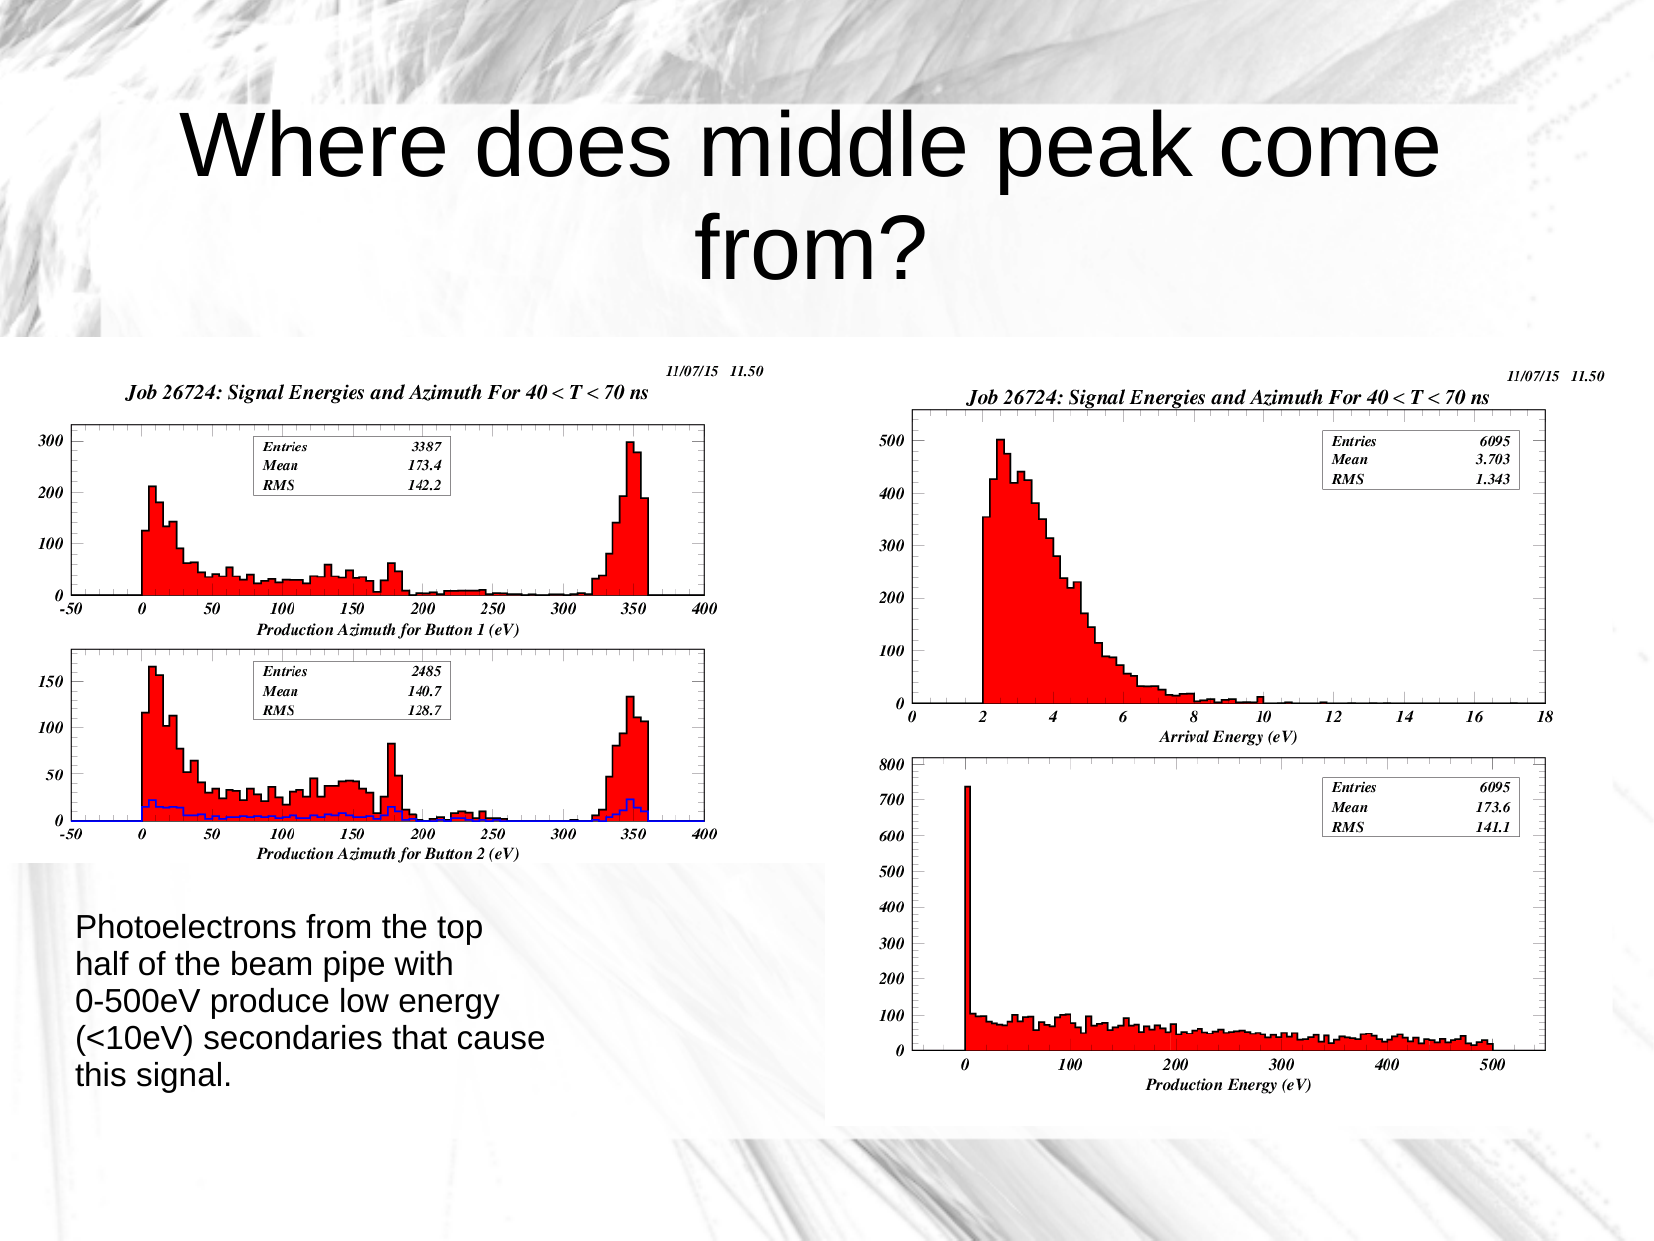

# Where does middle peak come from?
Photoelectrons from the top
half of the beam pipe with
0-500eV produce low energy
(<10eV) secondaries that cause
this signal.